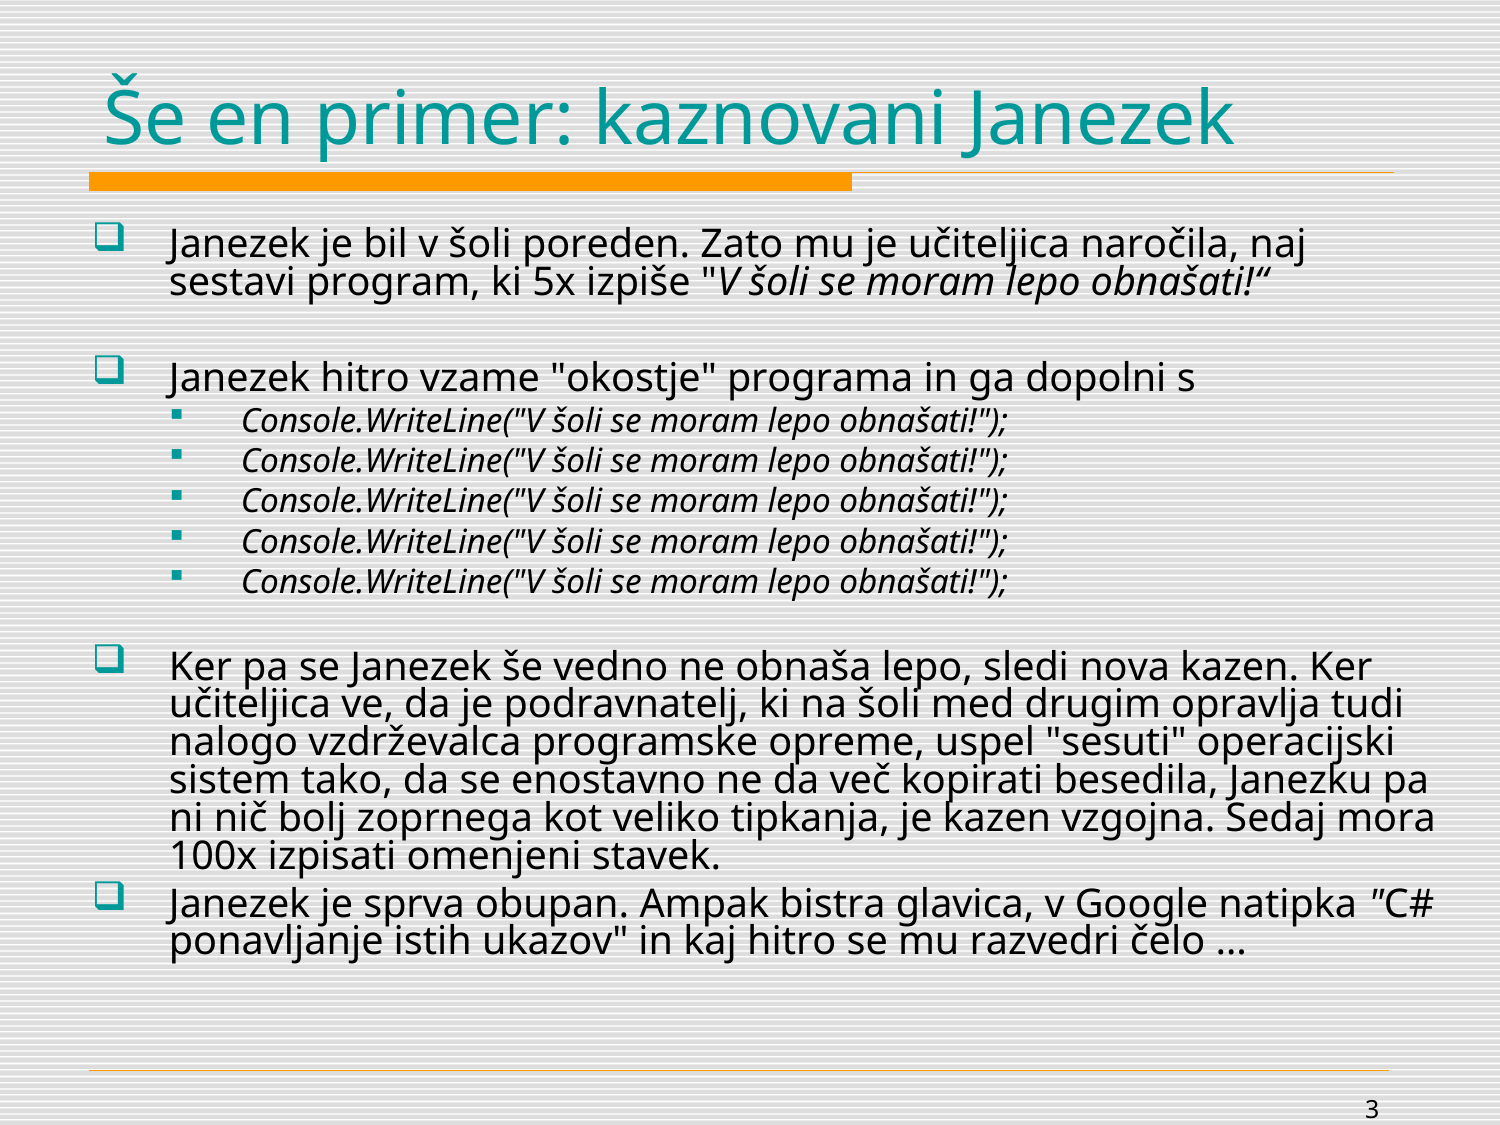

# Še en primer: kaznovani Janezek
Janezek je bil v šoli poreden. Zato mu je učiteljica naročila, naj sestavi program, ki 5x izpiše "V šoli se moram lepo obnašati!“
Janezek hitro vzame "okostje" programa in ga dopolni s
Console.WriteLine("V šoli se moram lepo obnašati!");
Console.WriteLine("V šoli se moram lepo obnašati!");
Console.WriteLine("V šoli se moram lepo obnašati!");
Console.WriteLine("V šoli se moram lepo obnašati!");
Console.WriteLine("V šoli se moram lepo obnašati!");
Ker pa se Janezek še vedno ne obnaša lepo, sledi nova kazen. Ker učiteljica ve, da je podravnatelj, ki na šoli med drugim opravlja tudi nalogo vzdrževalca programske opreme, uspel "sesuti" operacijski sistem tako, da se enostavno ne da več kopirati besedila, Janezku pa ni nič bolj zoprnega kot veliko tipkanja, je kazen vzgojna. Sedaj mora 100x izpisati omenjeni stavek.
Janezek je sprva obupan. Ampak bistra glavica, v Google natipka "C# ponavljanje istih ukazov" in kaj hitro se mu razvedri čelo …